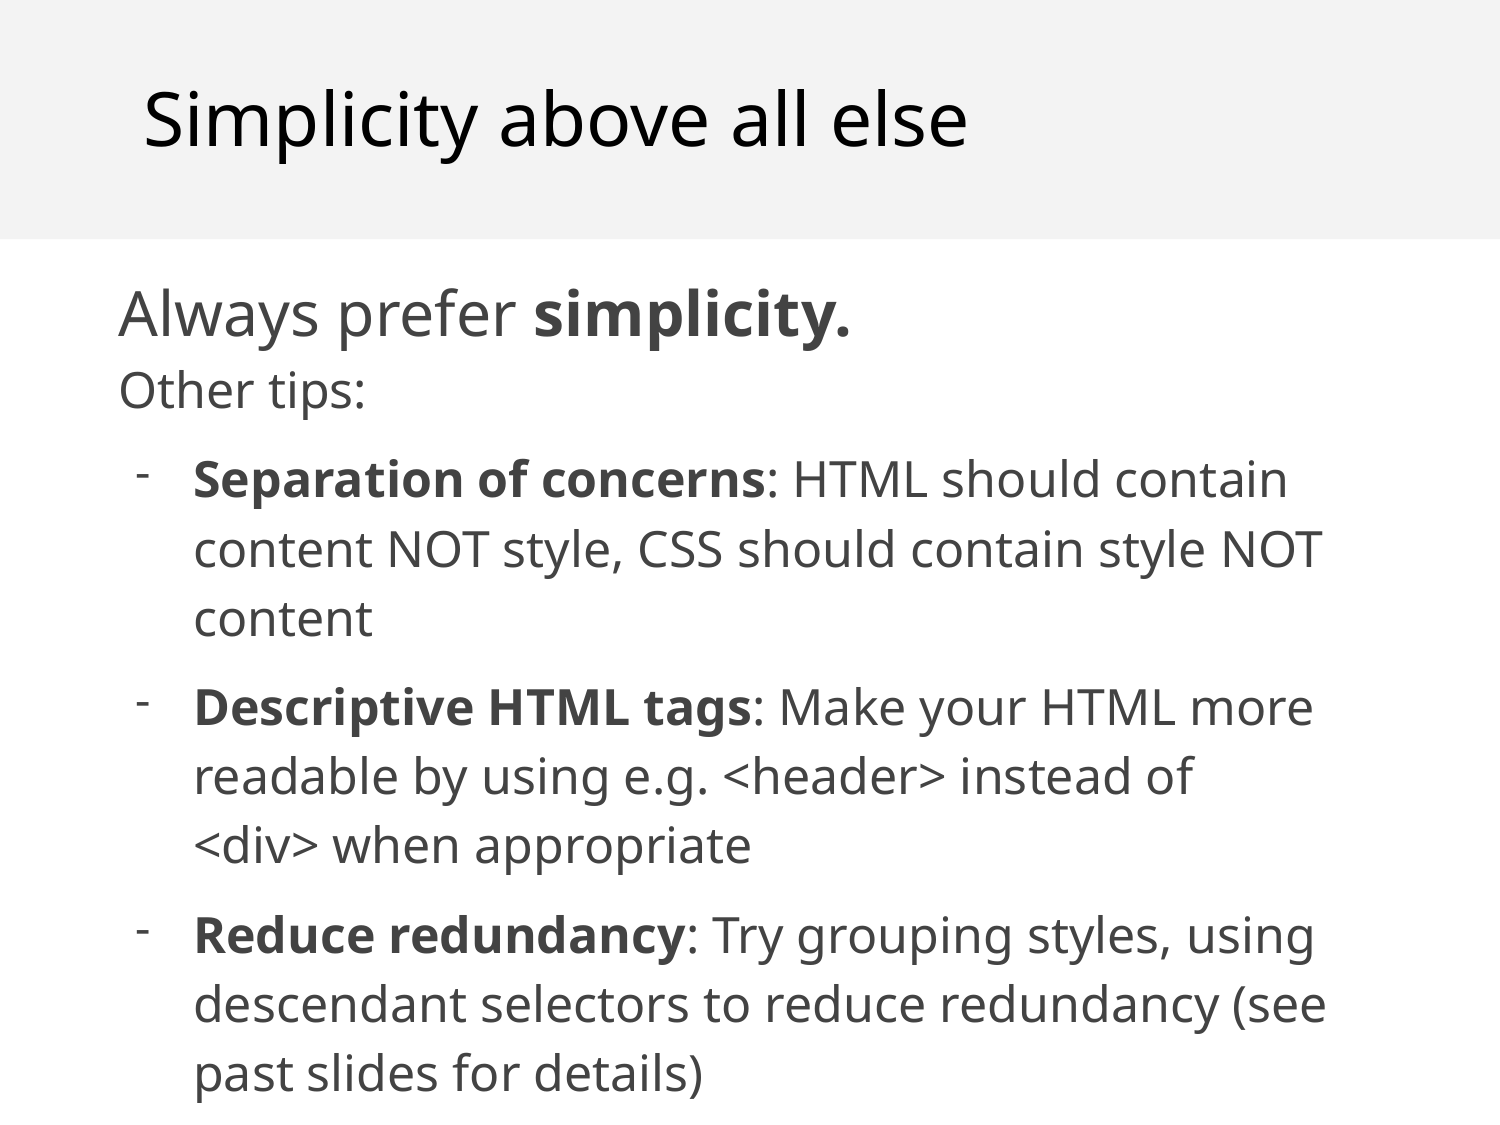

# Simplicity above all else
Always prefer simplicity.
Other tips:
Separation of concerns: HTML should contain content NOT style, CSS should contain style NOT content
Descriptive HTML tags: Make your HTML more readable by using e.g. <header> instead of <div> when appropriate
Reduce redundancy: Try grouping styles, using descendant selectors to reduce redundancy (see past slides for details)